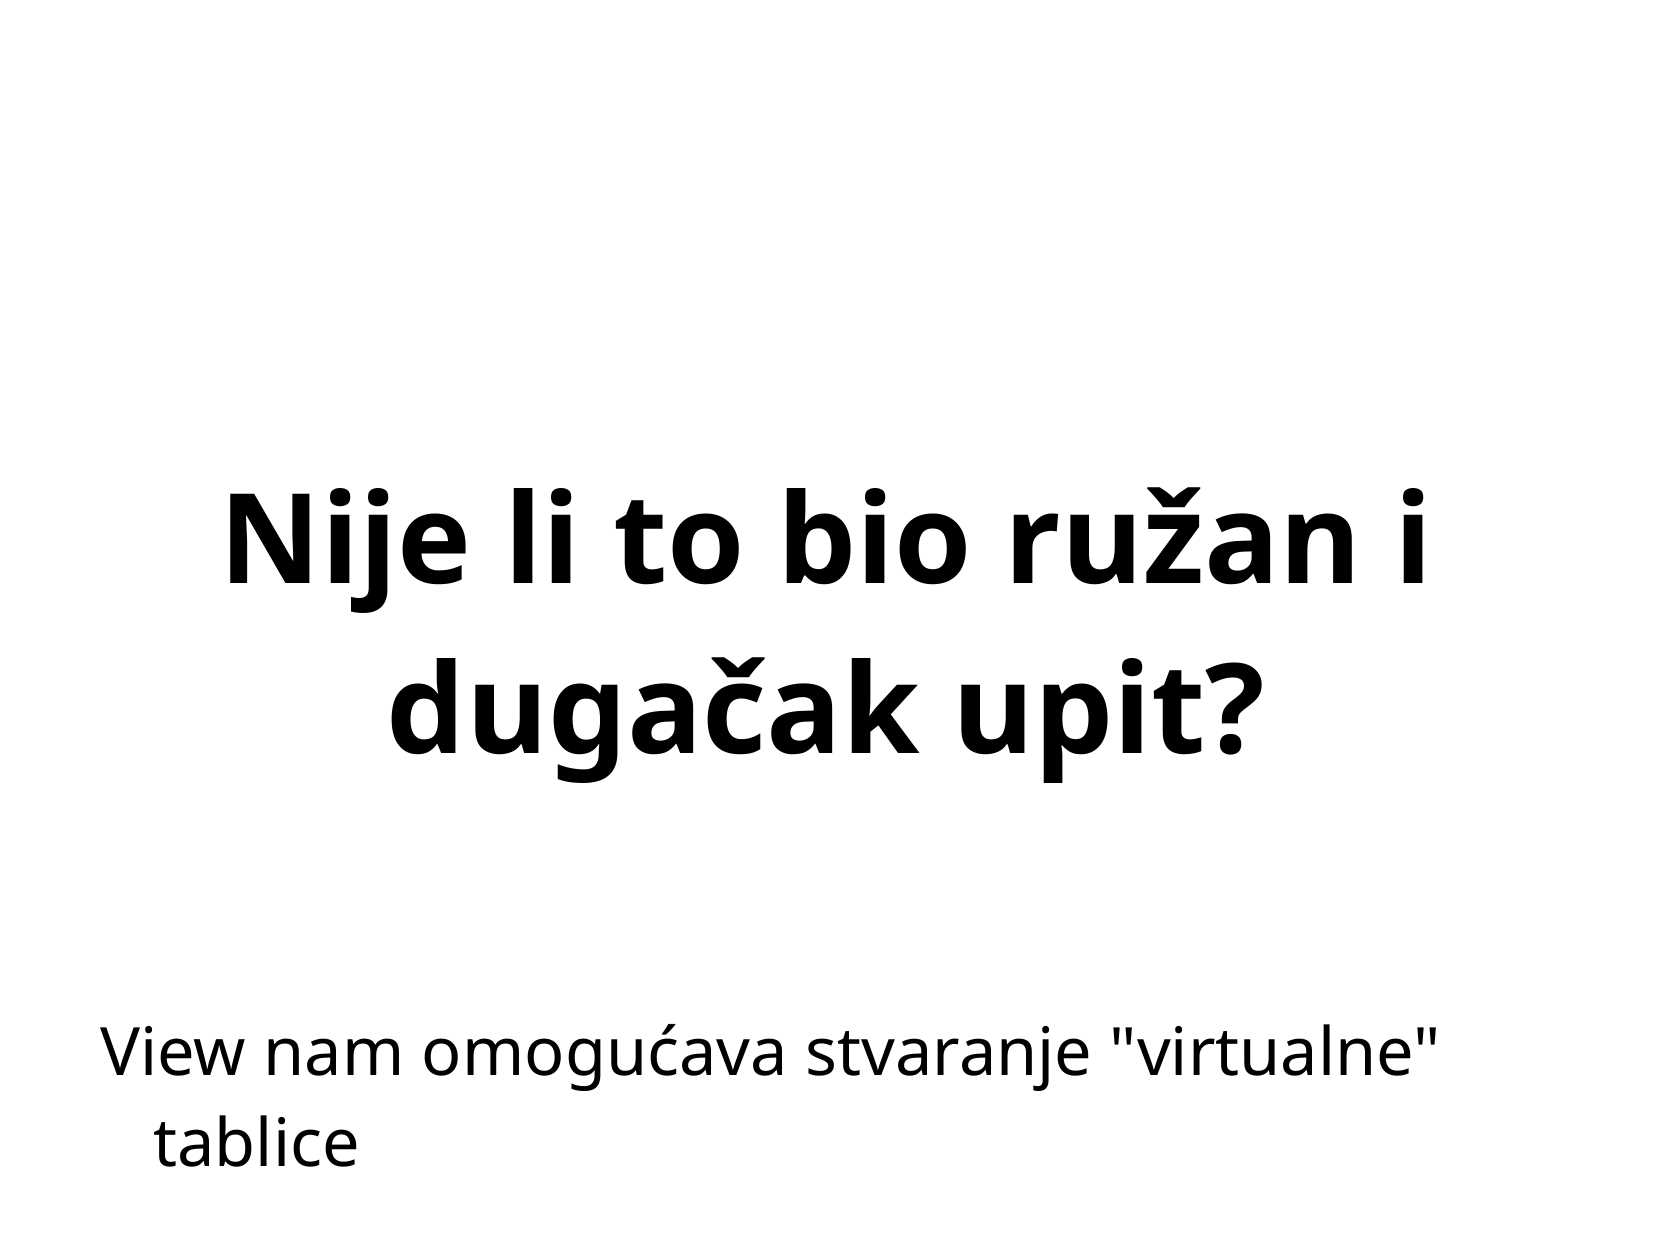

# Nije li to bio ružan i dugačak upit?
View nam omogućava stvaranje "virtualne" tablice